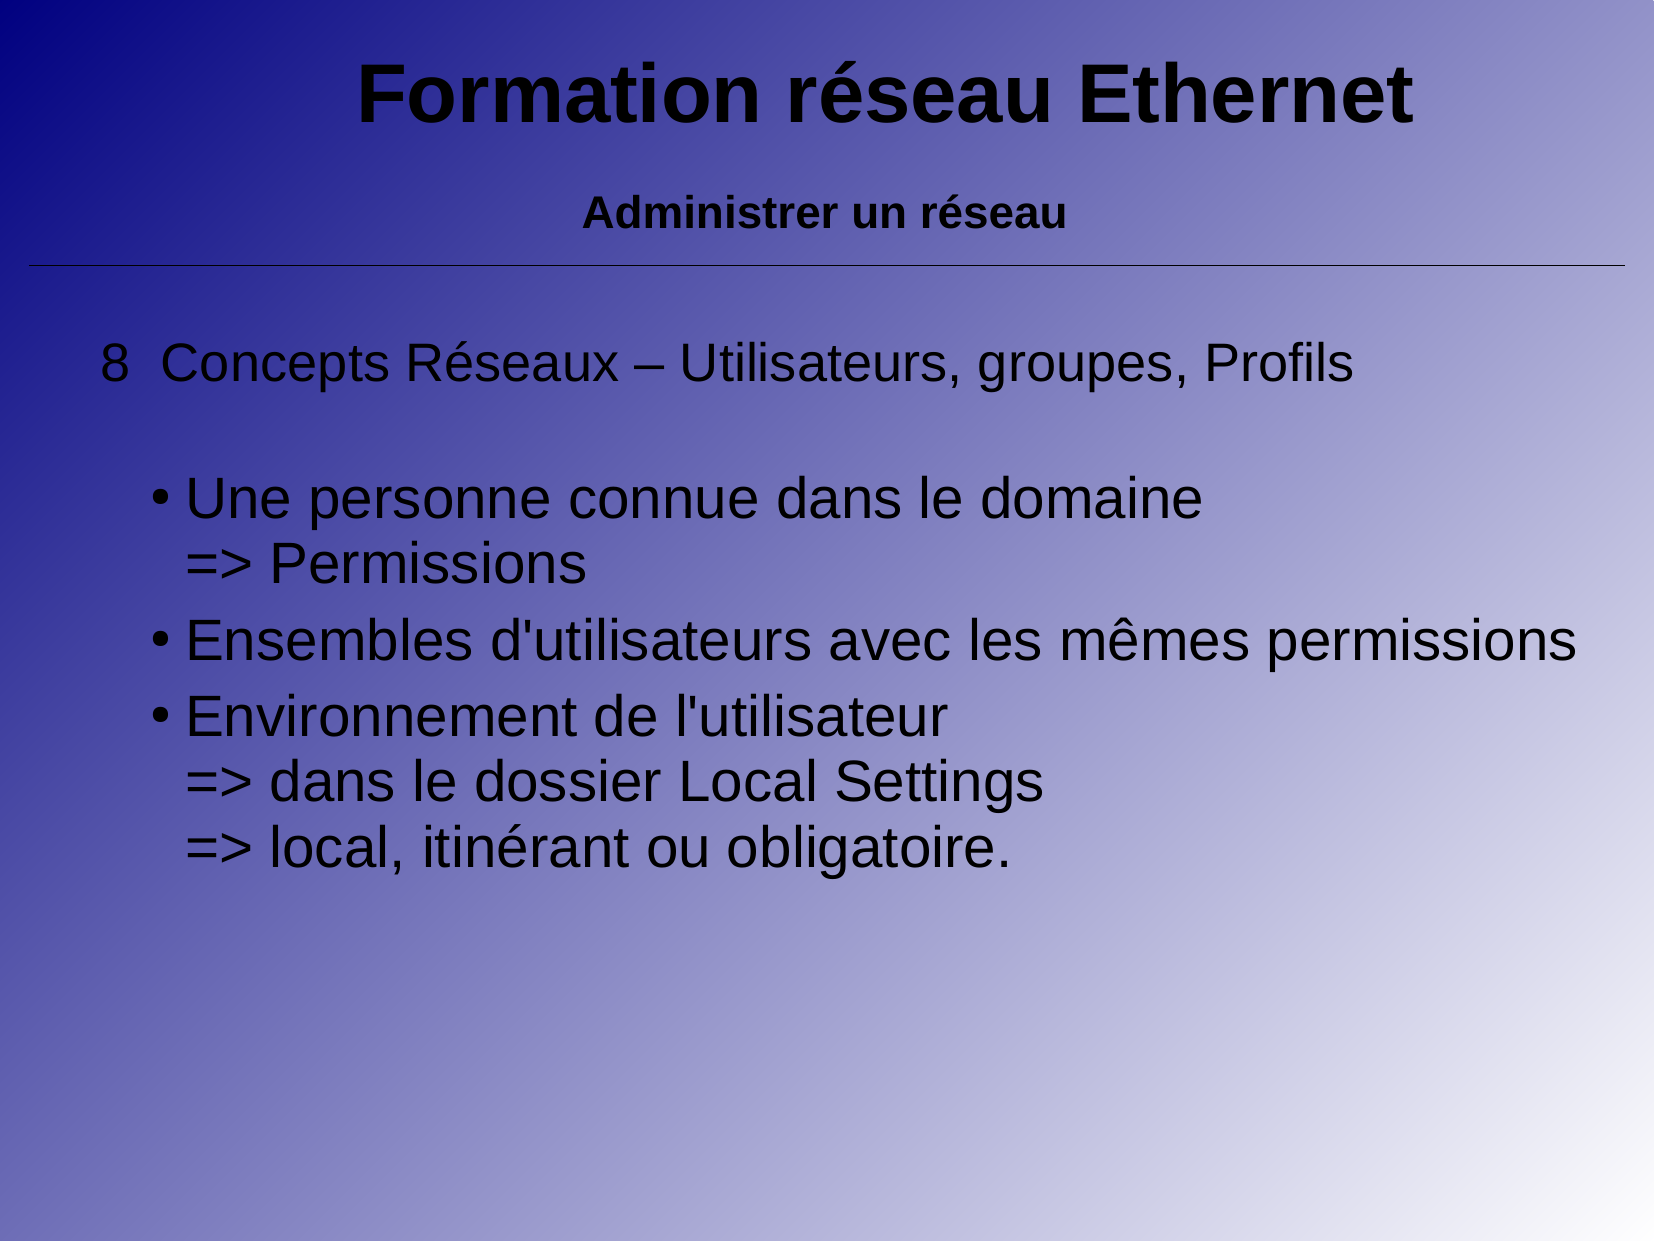

Formation réseau Ethernet
Administrer un réseau
8 Concepts Réseaux – Utilisateurs, groupes, Profils
Une personne connue dans le domaine
=> Permissions
Ensembles d'utilisateurs avec les mêmes permissions
Environnement de l'utilisateur
=> dans le dossier Local Settings
=> local, itinérant ou obligatoire.